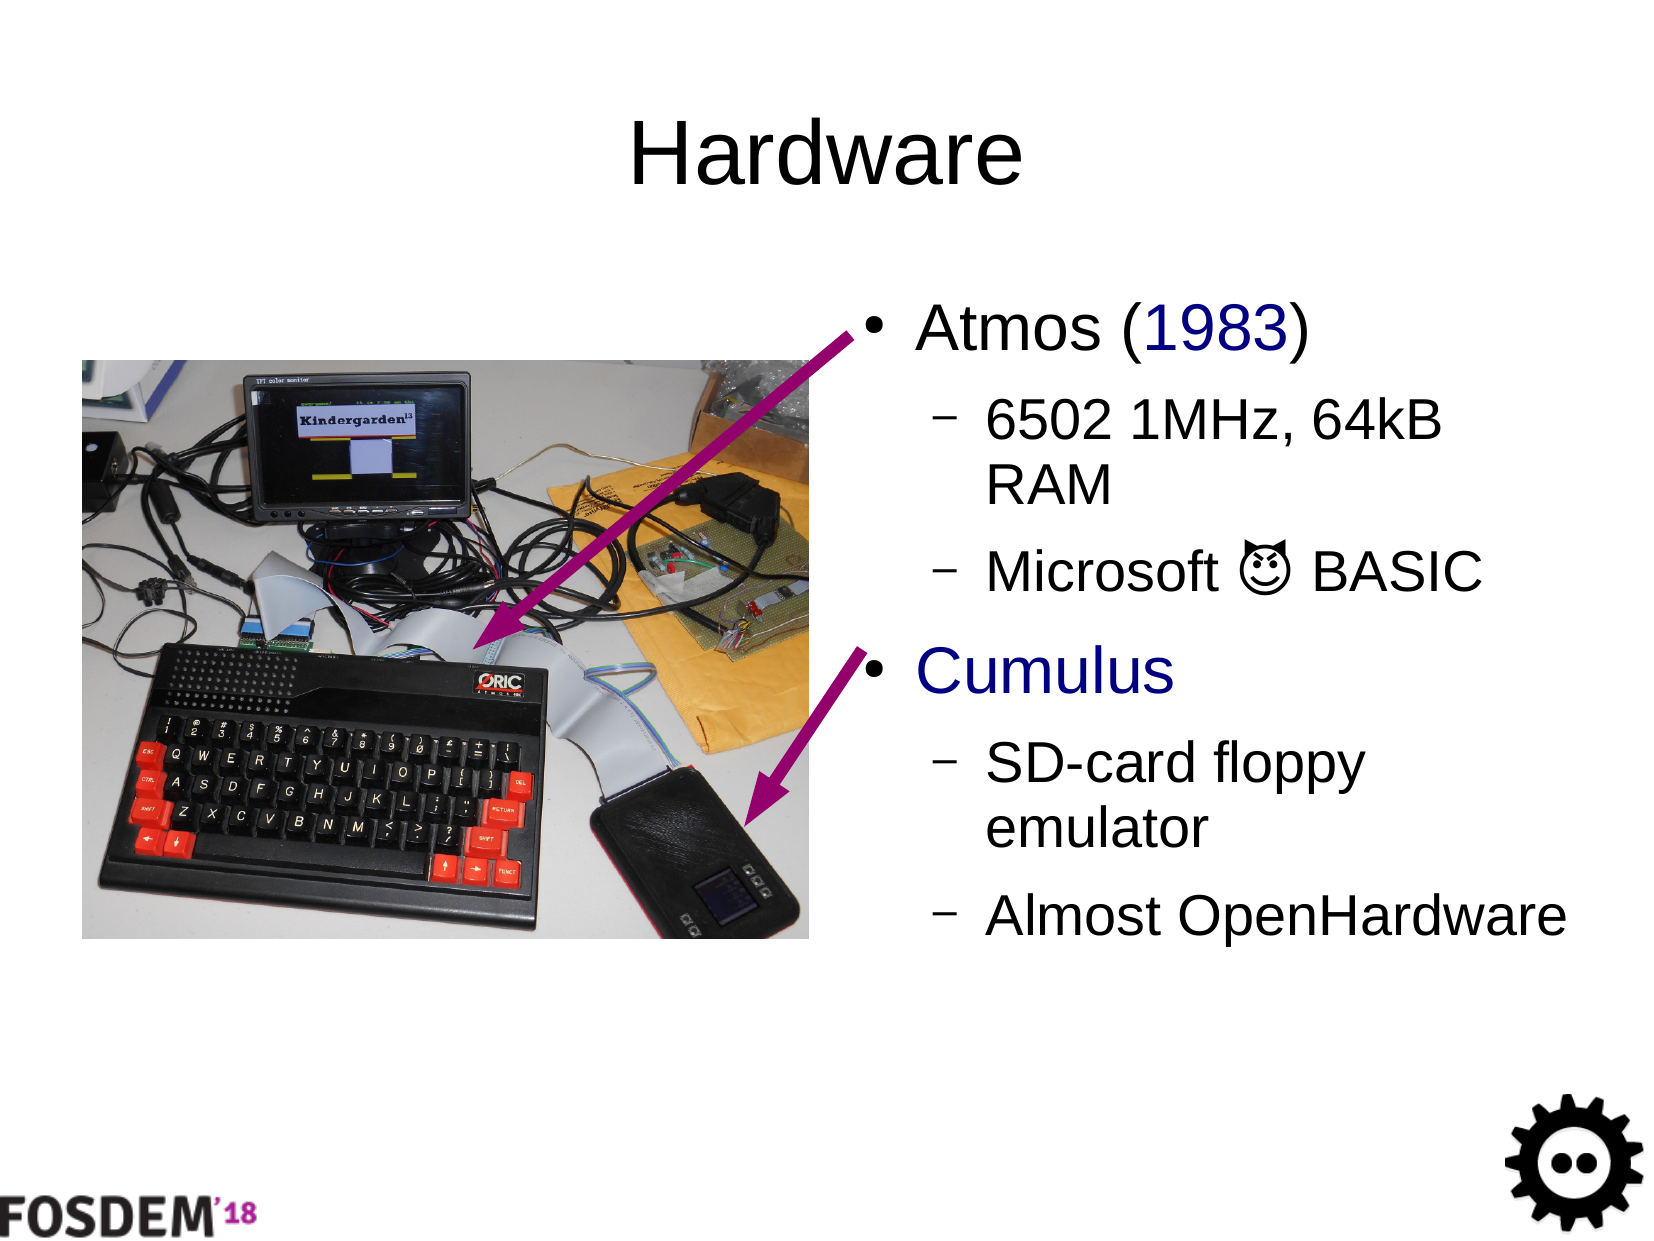

# Hardware
Atmos (1983)
6502 1MHz, 64kB RAM
Microsoft 😈 BASIC
Cumulus
SD-card floppy emulator
Almost OpenHardware